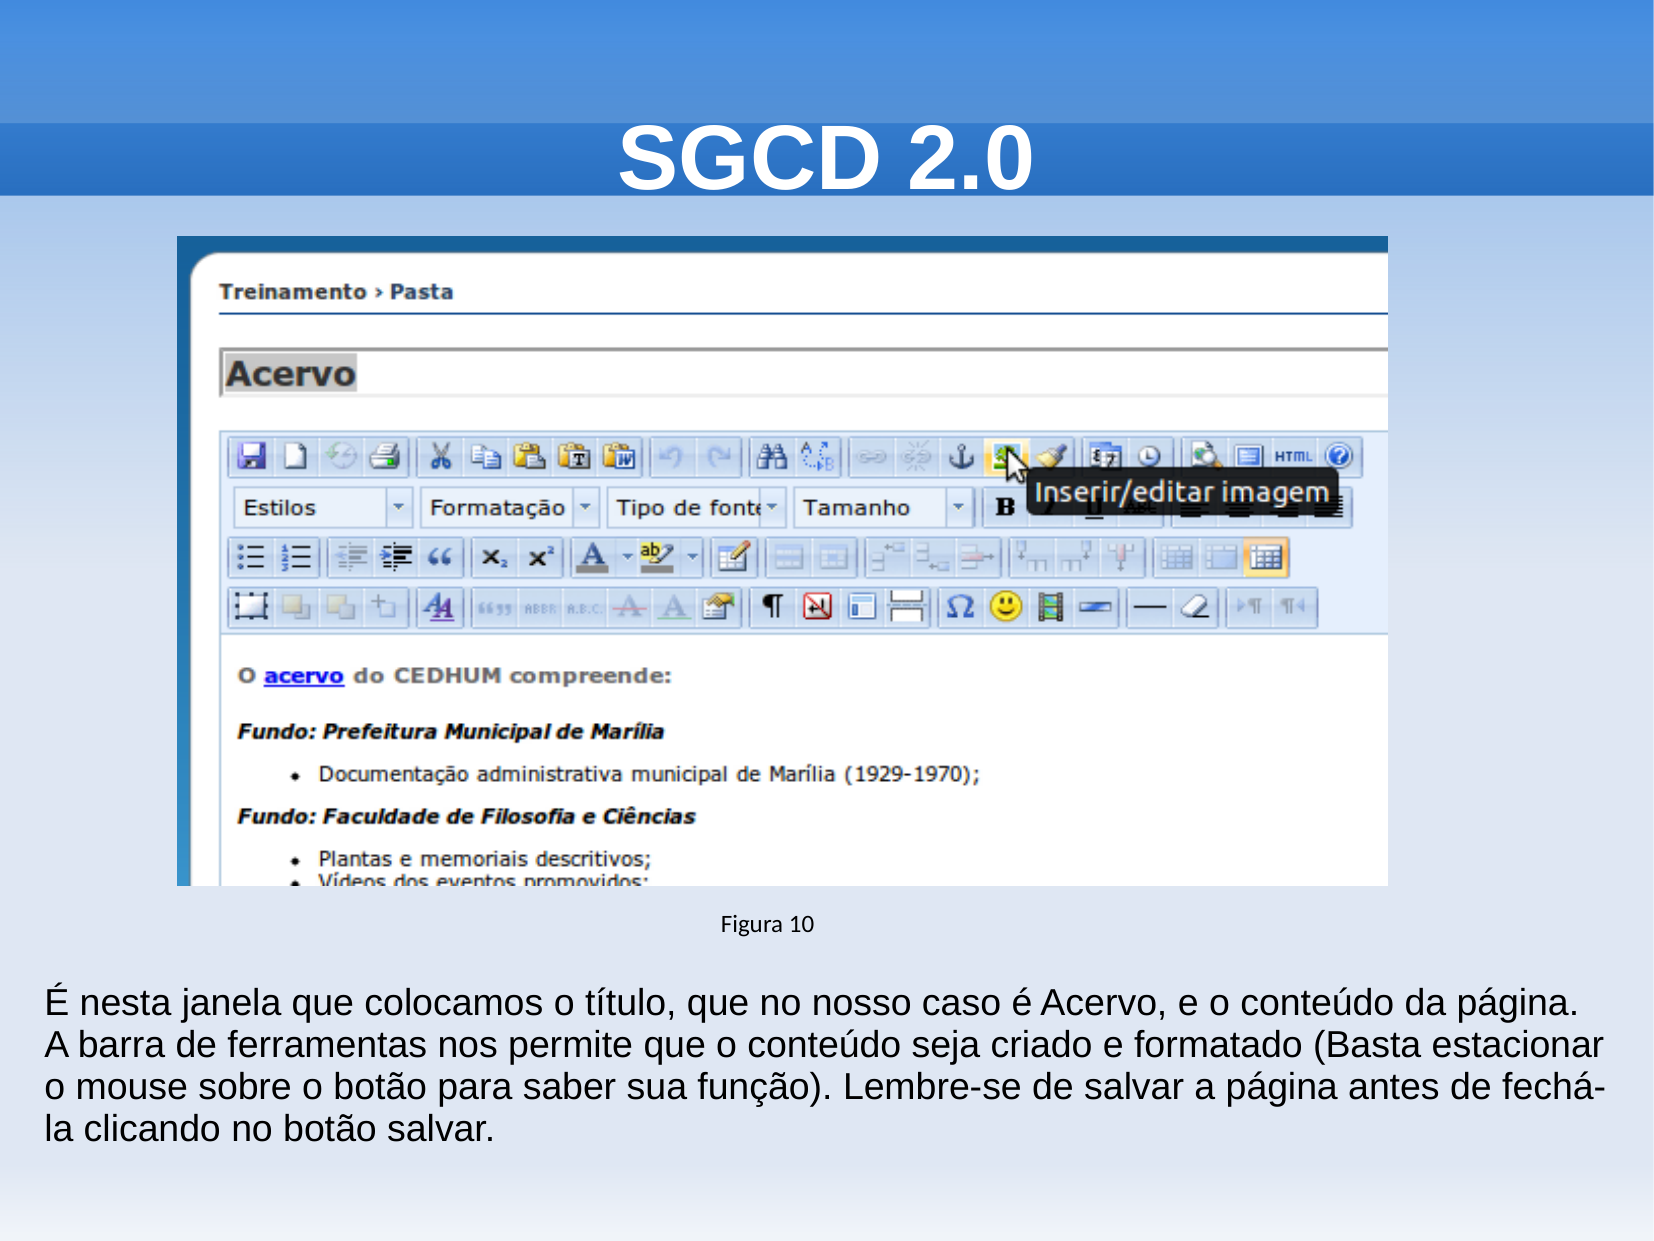

# SGCD 2.0
Figura 10
É nesta janela que colocamos o título, que no nosso caso é Acervo, e o conteúdo da página.
A barra de ferramentas nos permite que o conteúdo seja criado e formatado (Basta estacionar o mouse sobre o botão para saber sua função). Lembre-se de salvar a página antes de fechá-la clicando no botão salvar.